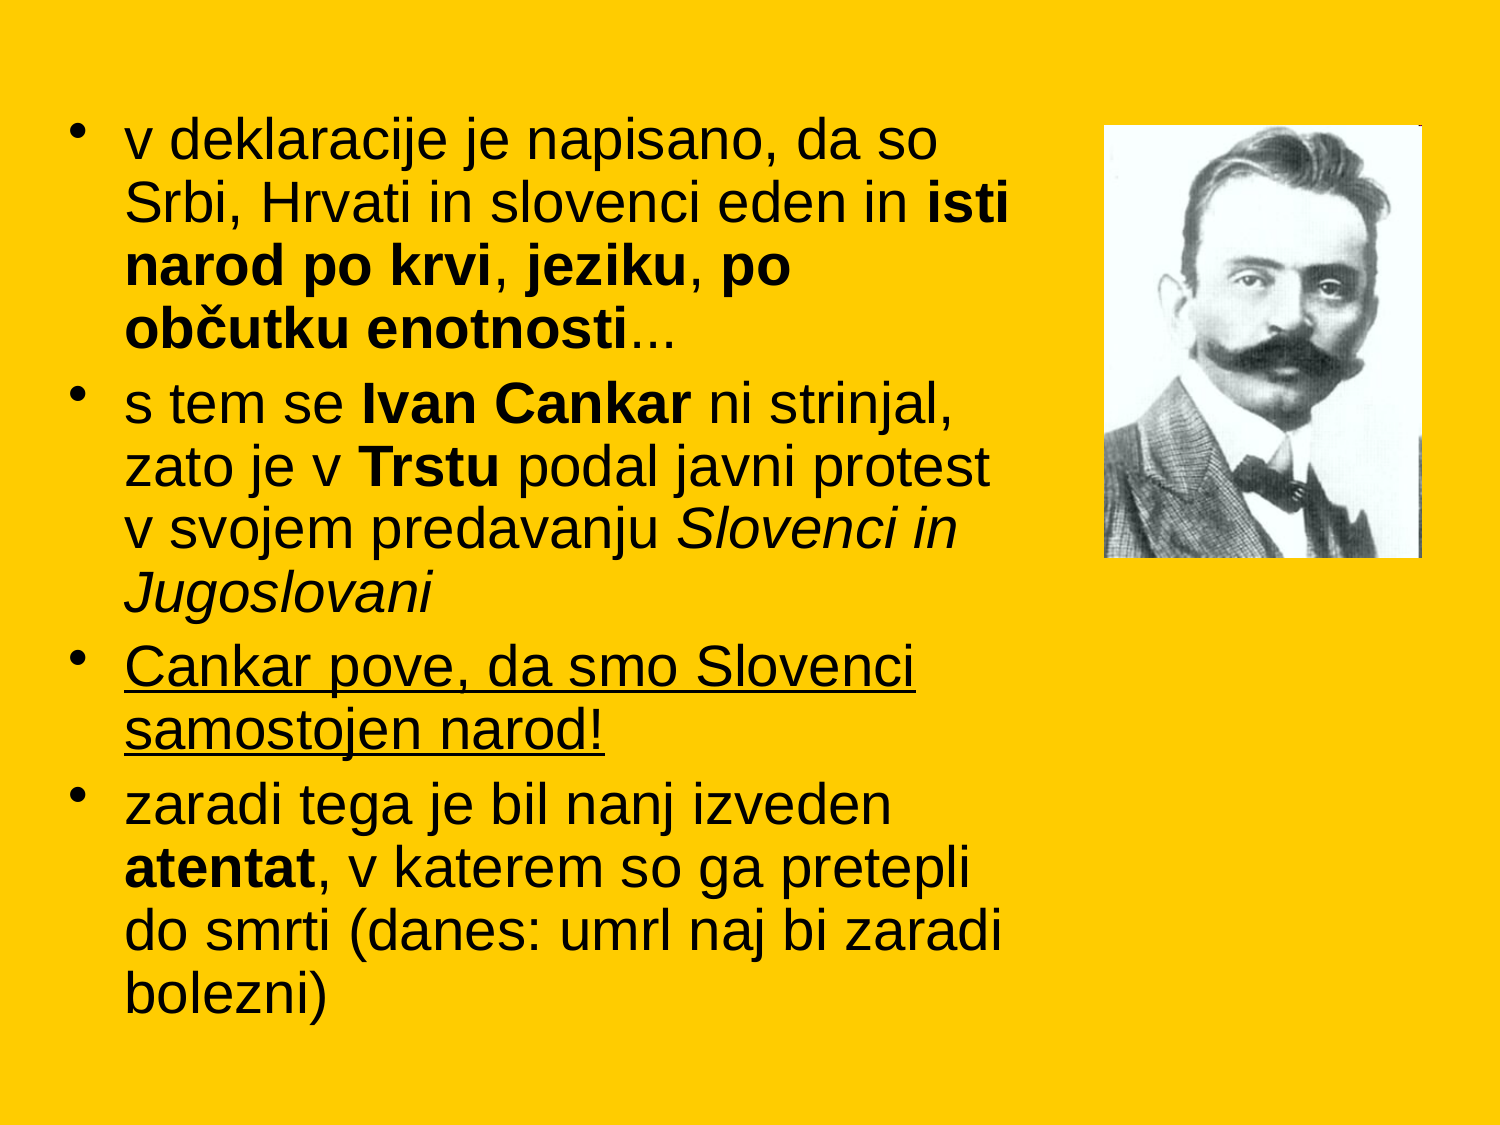

#
v deklaracije je napisano, da so Srbi, Hrvati in slovenci eden in isti narod po krvi, jeziku, po občutku enotnosti...
s tem se Ivan Cankar ni strinjal, zato je v Trstu podal javni protest v svojem predavanju Slovenci in Jugoslovani
Cankar pove, da smo Slovenci samostojen narod!
zaradi tega je bil nanj izveden atentat, v katerem so ga pretepli do smrti (danes: umrl naj bi zaradi bolezni)